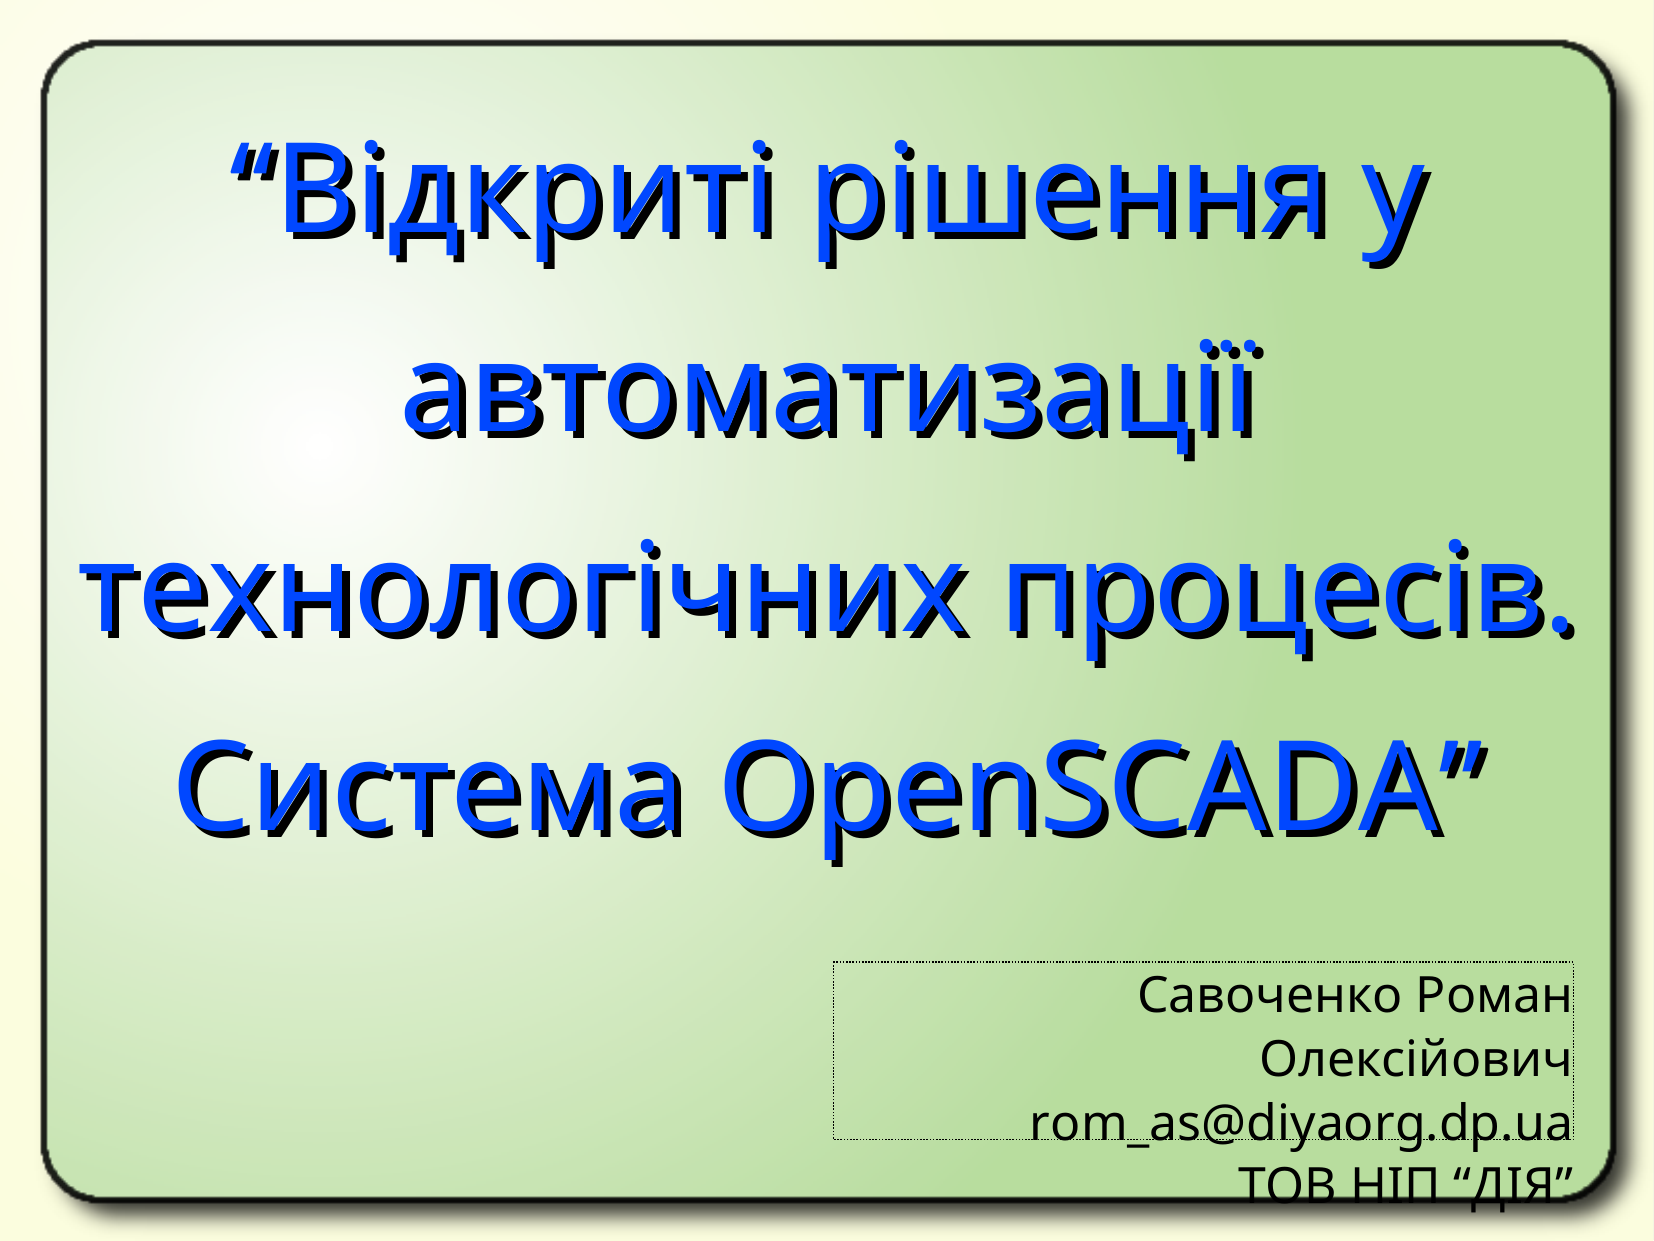

# “Відкриті рішення у автоматизації технологічних процесів. Система OpenSCADA”
Савоченко Роман Олексійович
rom_as@diyaorg.dp.ua
ТОВ НІП “ДIЯ”